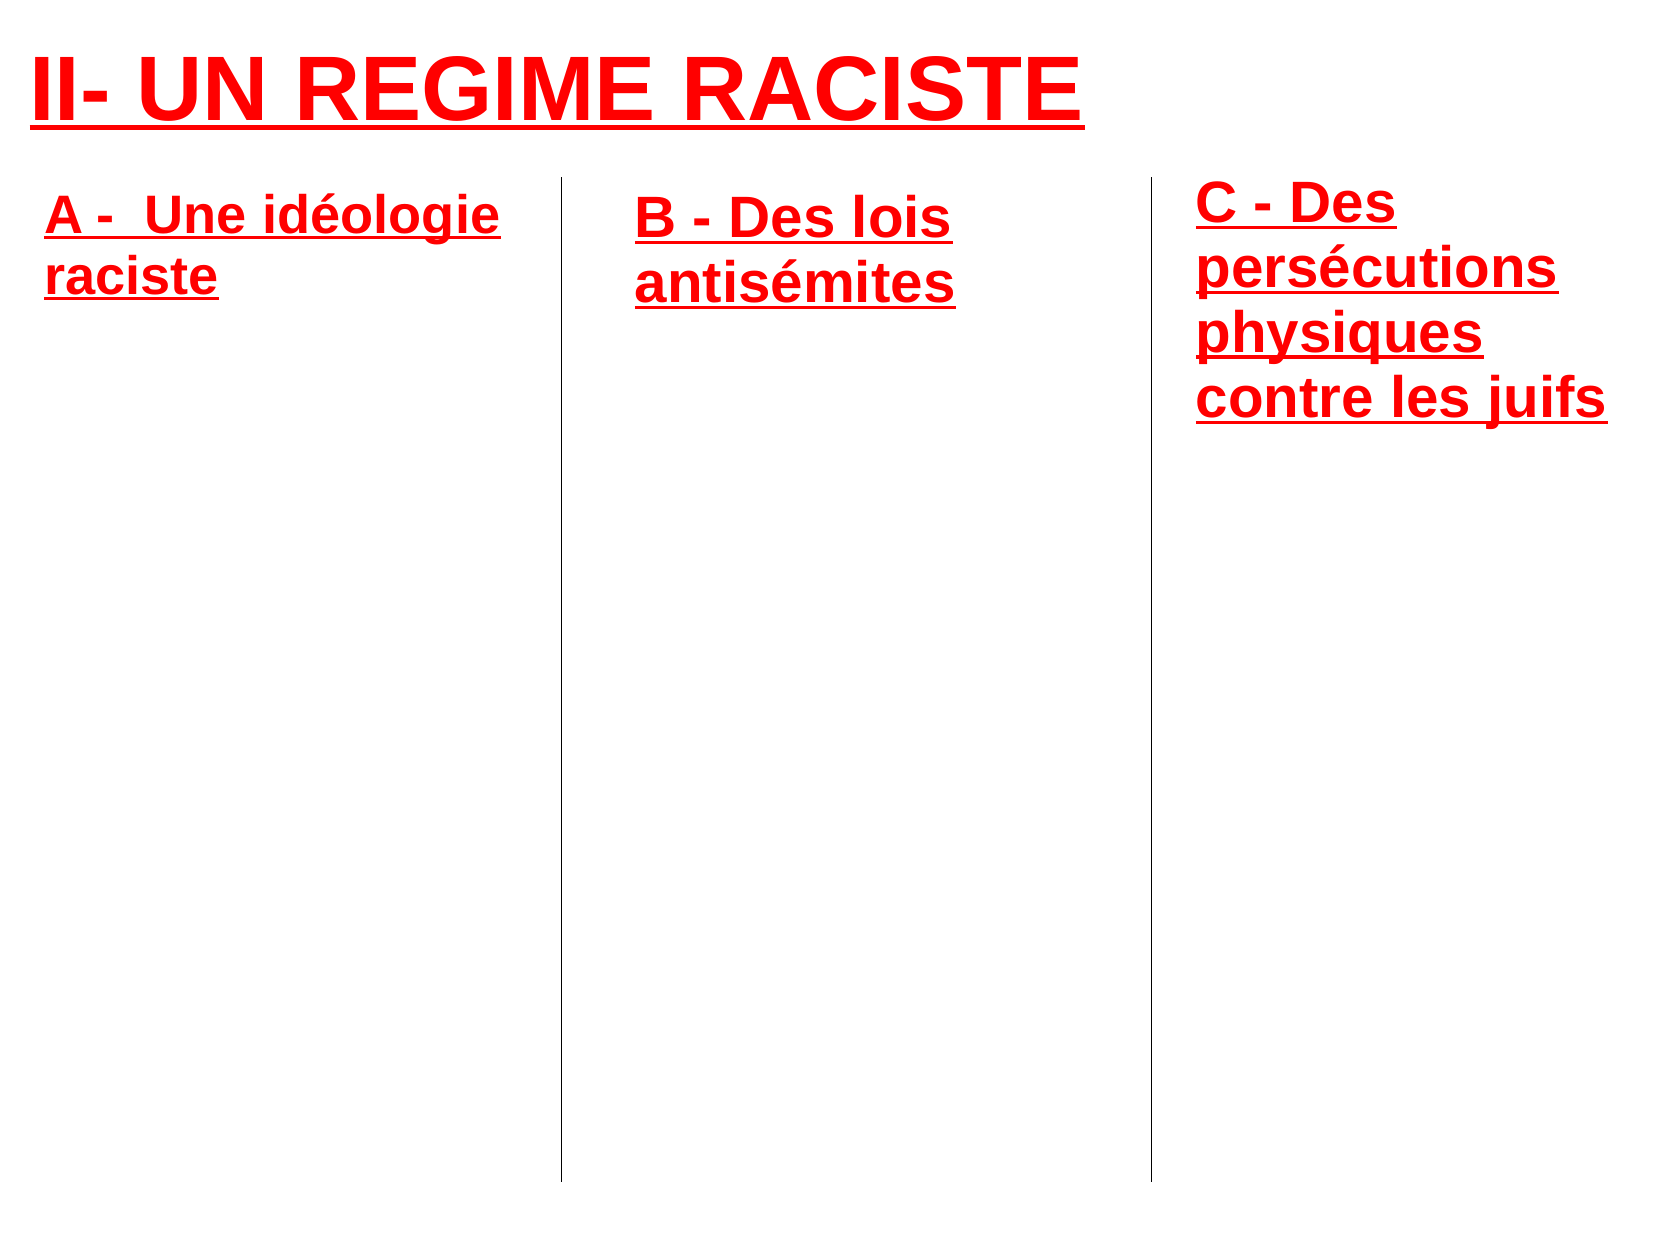

# II- UN REGIME RACISTE
C - Des persécutions physiques contre les juifs
A - Une idéologie raciste
B - Des lois antisémites